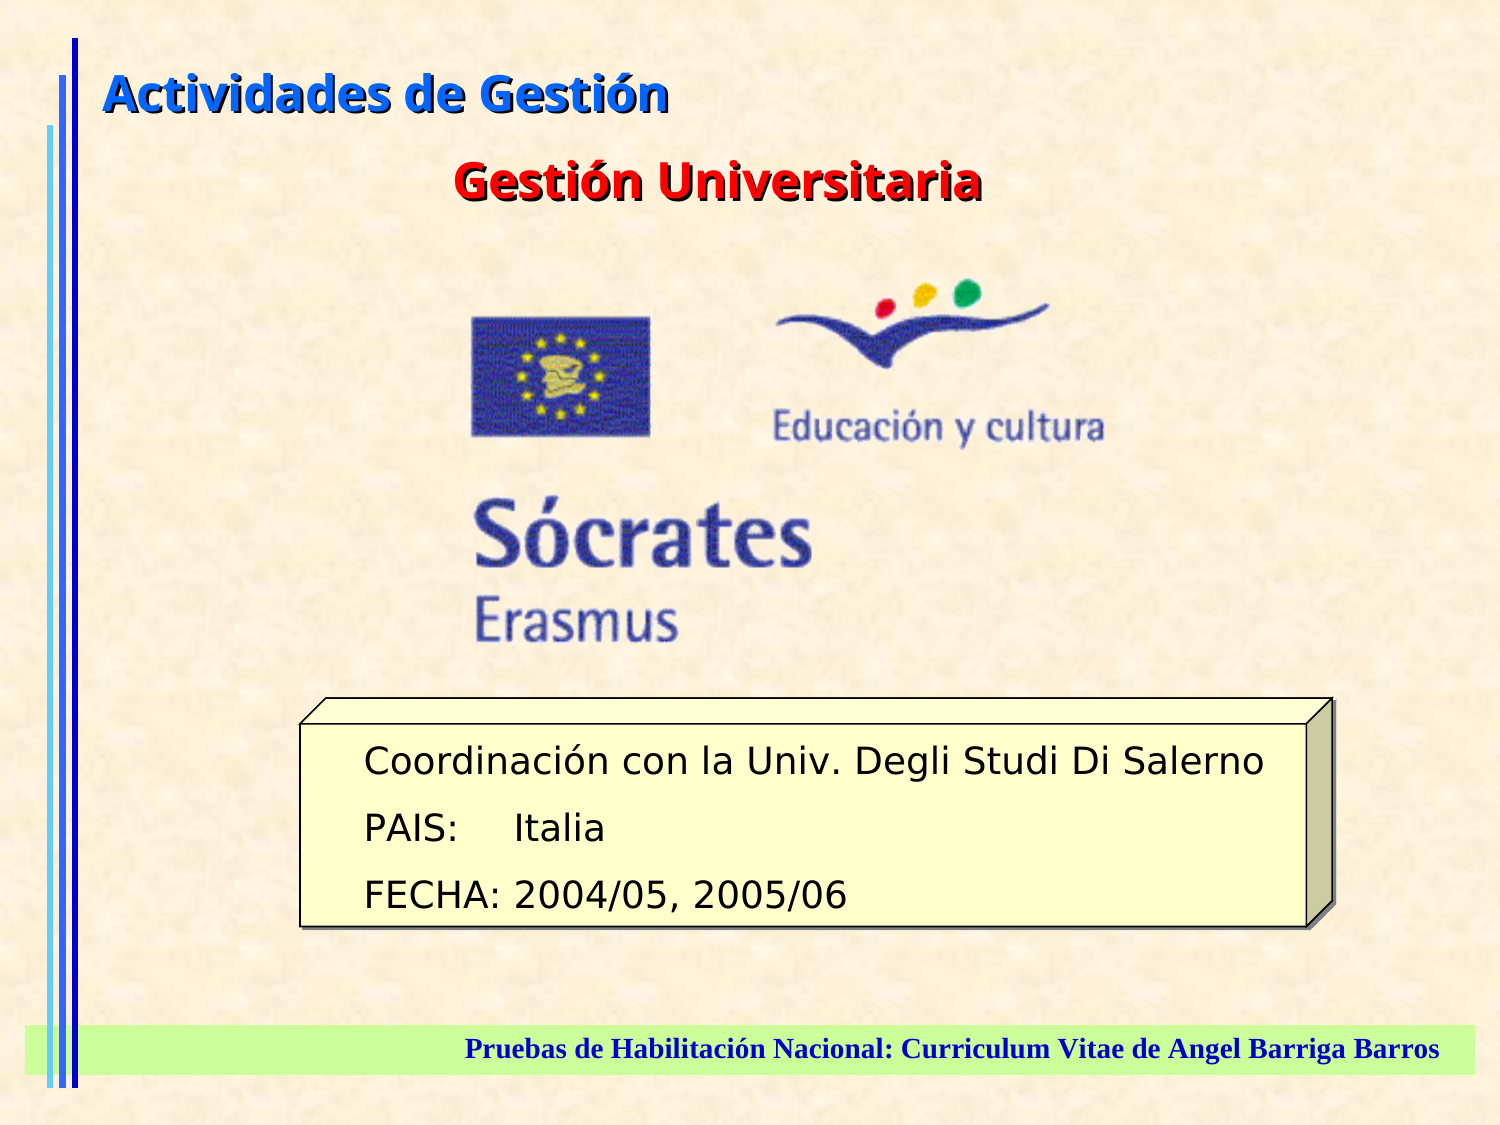

Actividades de Gestión
Gestión Universitaria
Coordinación con la Univ. Degli Studi Di Salerno
PAIS:	Italia
FECHA:	2004/05, 2005/06